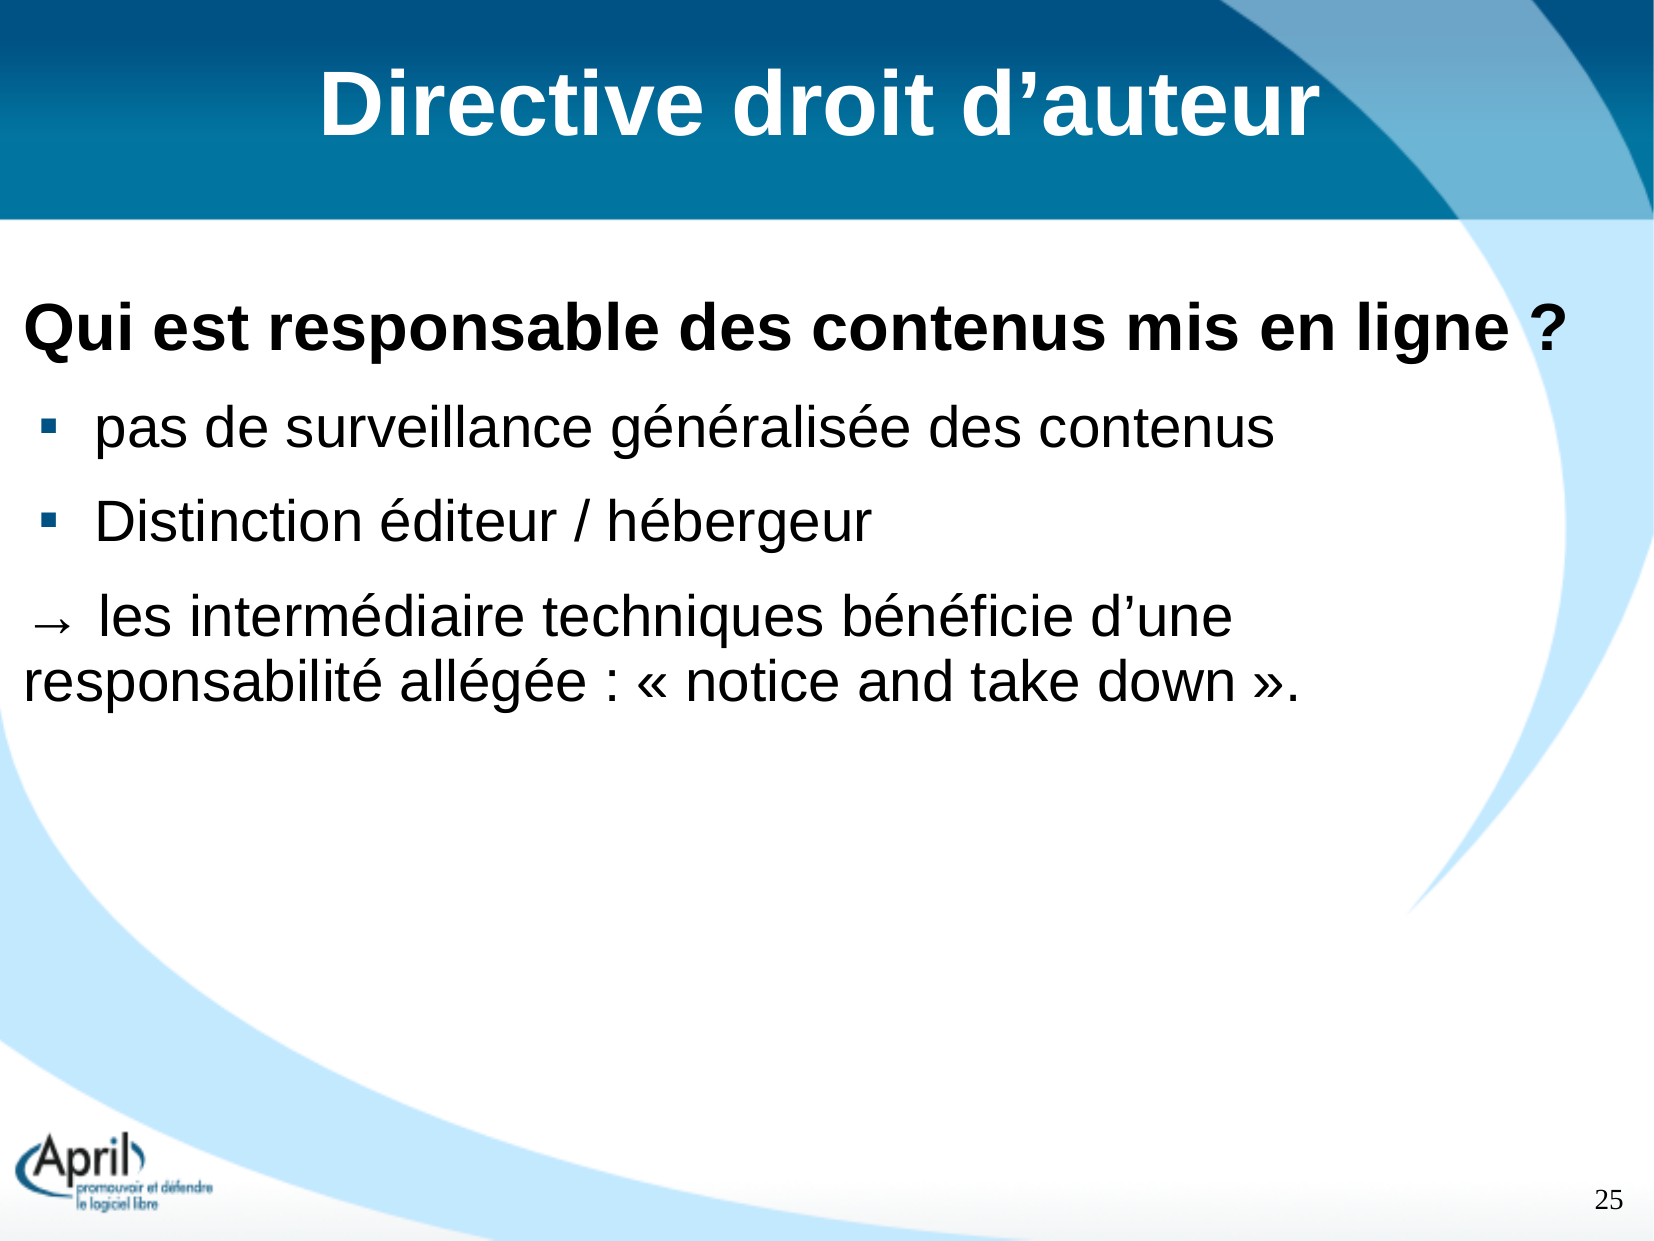

# Directive droit d’auteur
Qui est responsable des contenus mis en ligne ?
pas de surveillance généralisée des contenus
Distinction éditeur / hébergeur
→ les intermédiaire techniques bénéficie d’une responsabilité allégée : « notice and take down ».
25